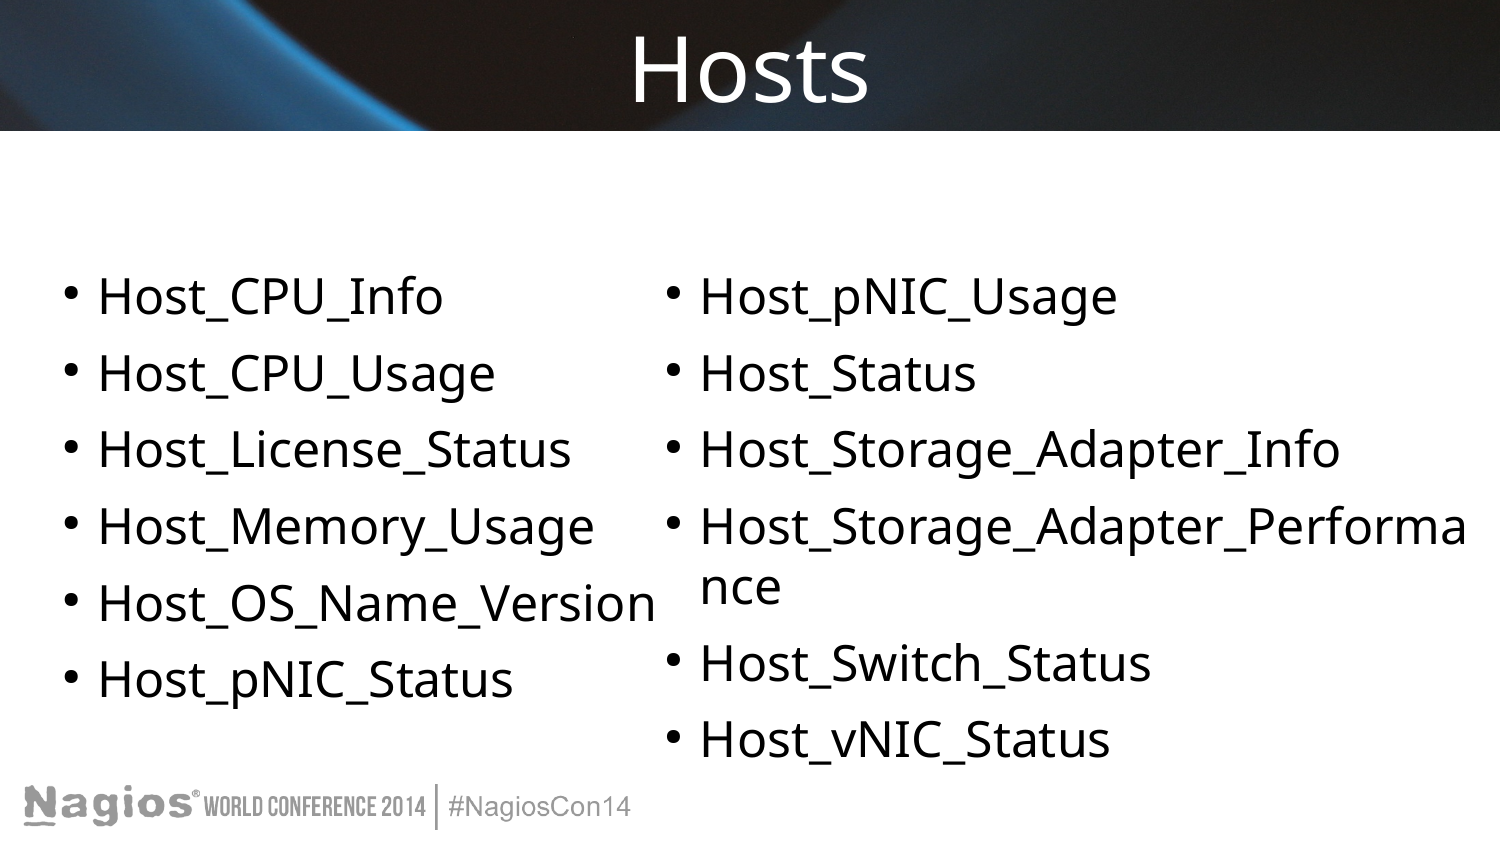

# Hosts
Host_CPU_Info
Host_CPU_Usage
Host_License_Status
Host_Memory_Usage
Host_OS_Name_Version
Host_pNIC_Status
Host_pNIC_Usage
Host_Status
Host_Storage_Adapter_Info
Host_Storage_Adapter_Performance
Host_Switch_Status
Host_vNIC_Status